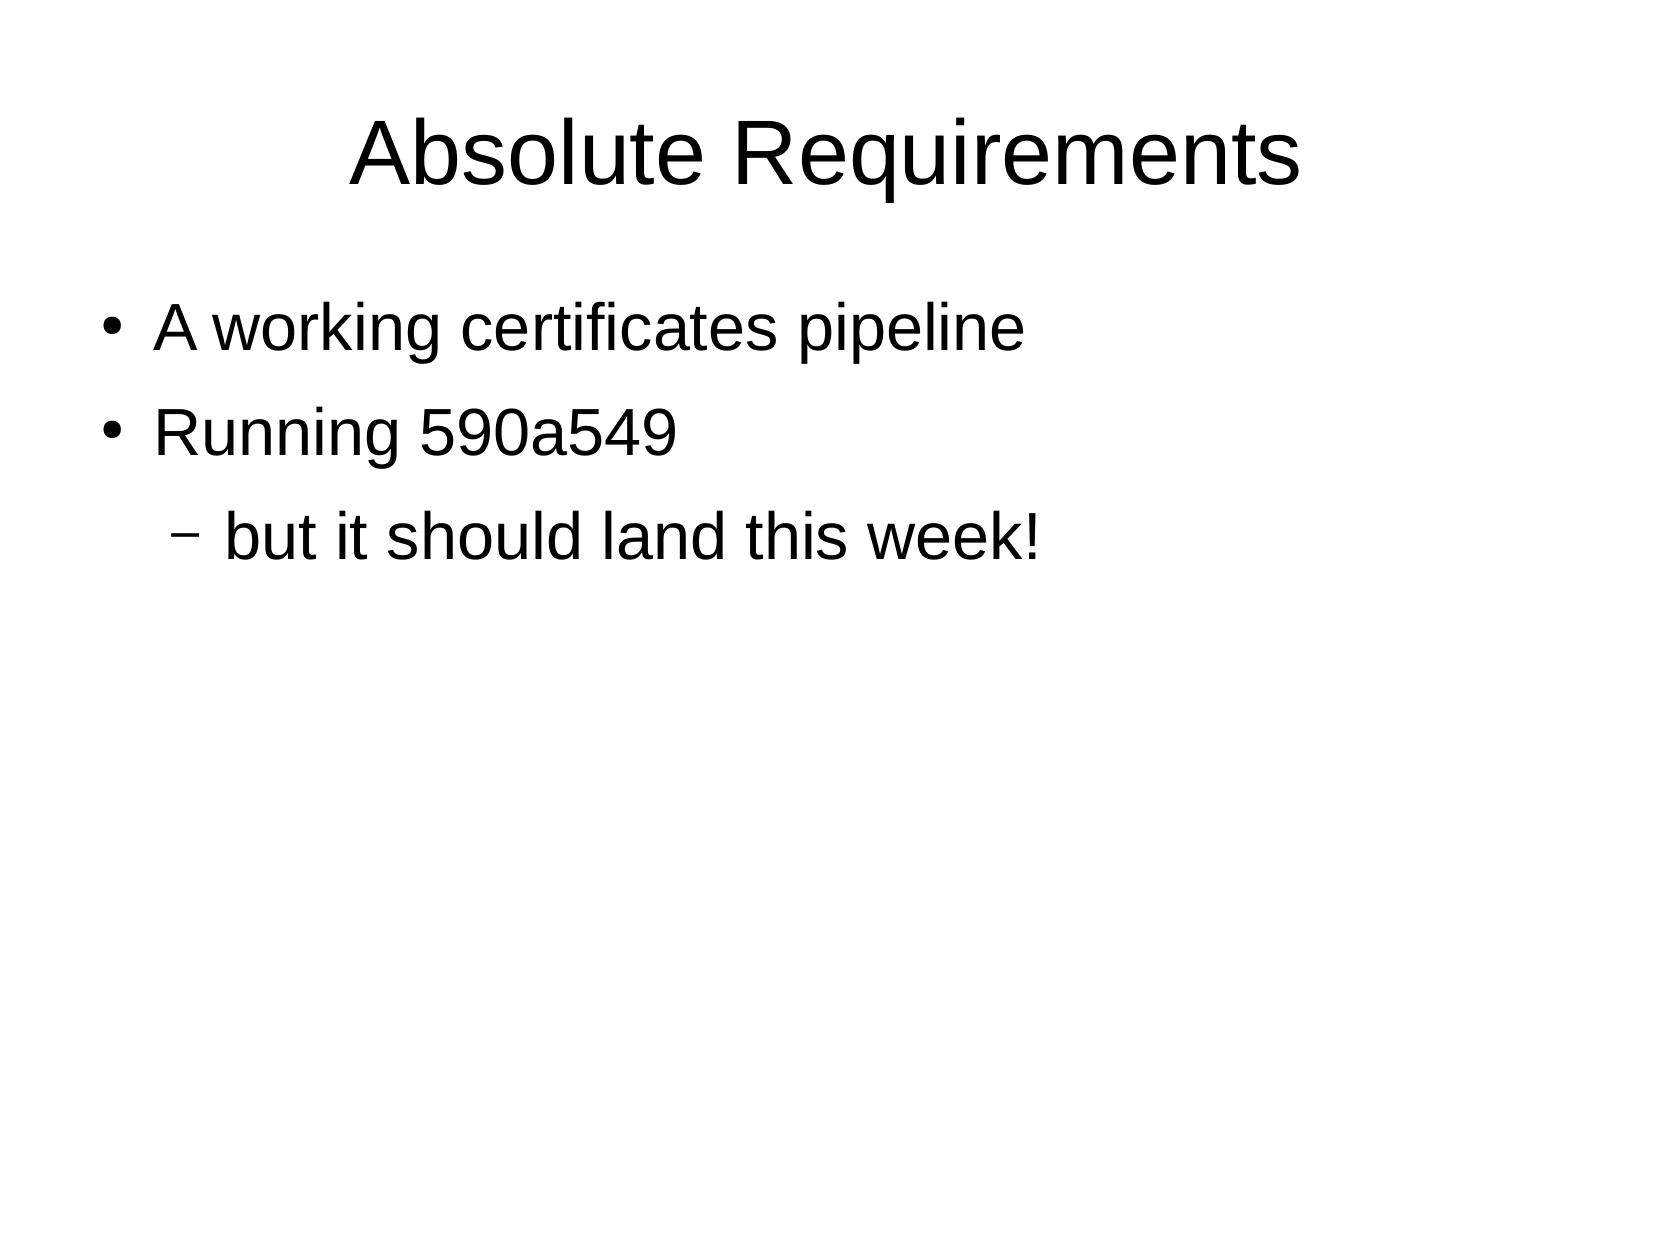

# Absolute Requirements
A working certificates pipeline
Running 590a549
but it should land this week!